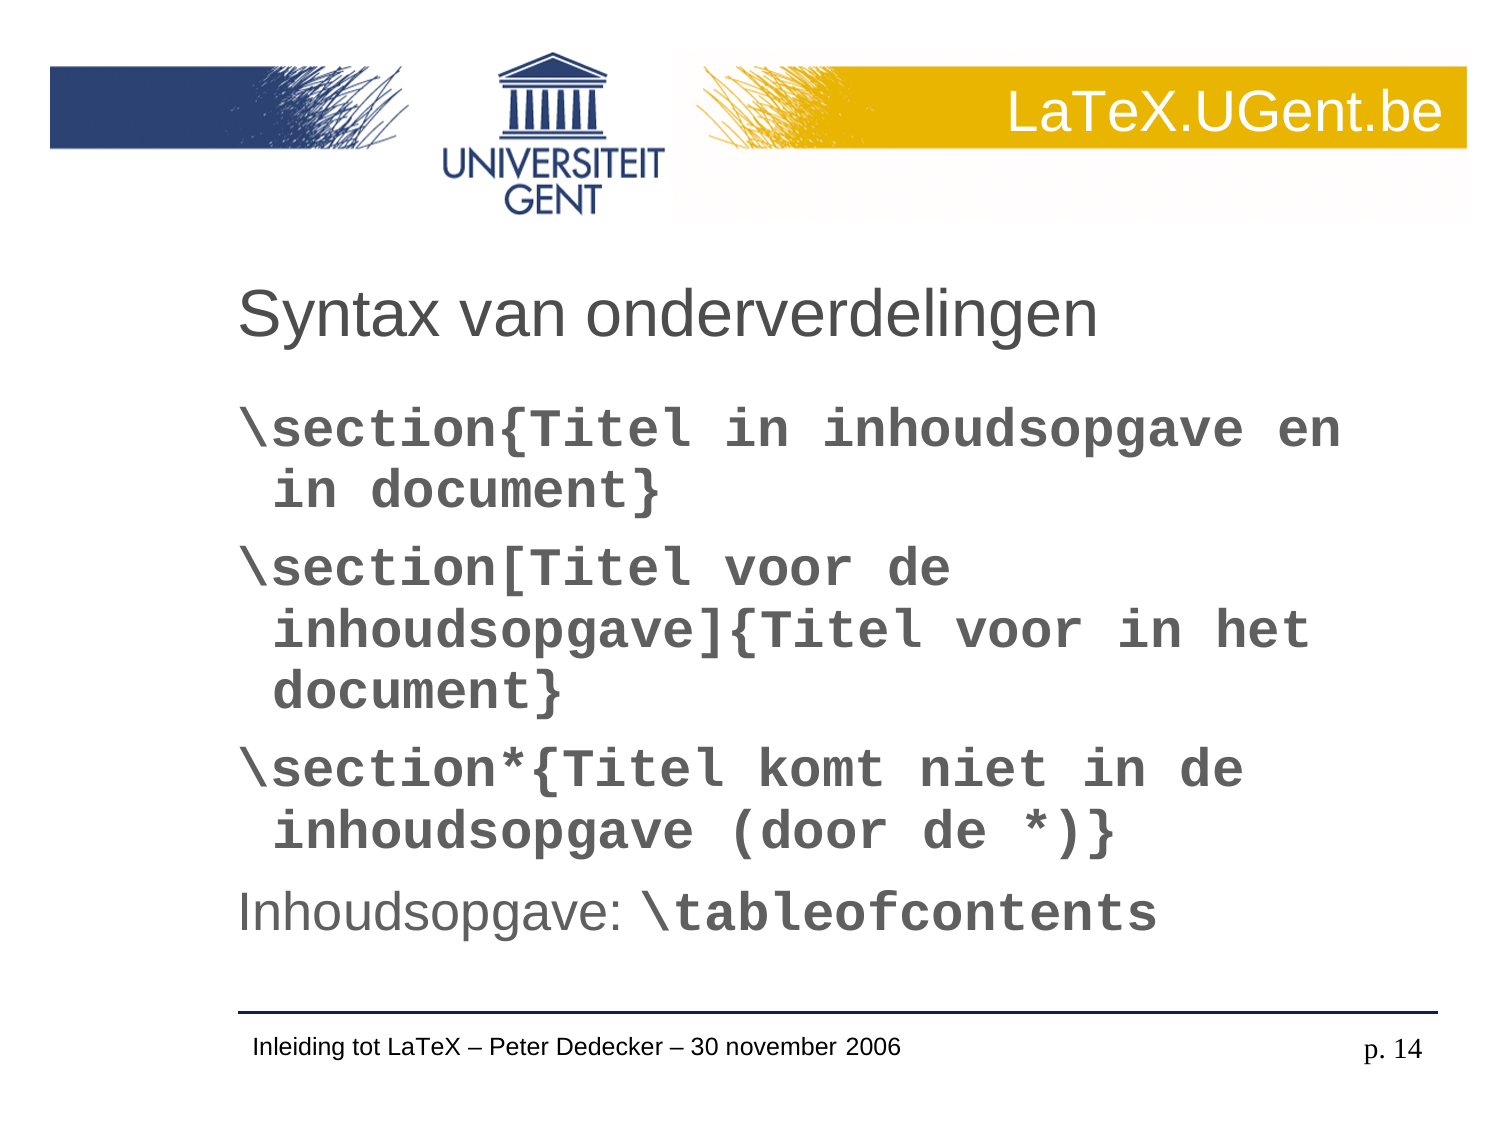

# Syntax van onderverdelingen
\section{Titel in inhoudsopgave en in document}
\section[Titel voor de inhoudsopgave]{Titel voor in het document}
\section*{Titel komt niet in de inhoudsopgave (door de *)}
Inhoudsopgave: \tableofcontents
14